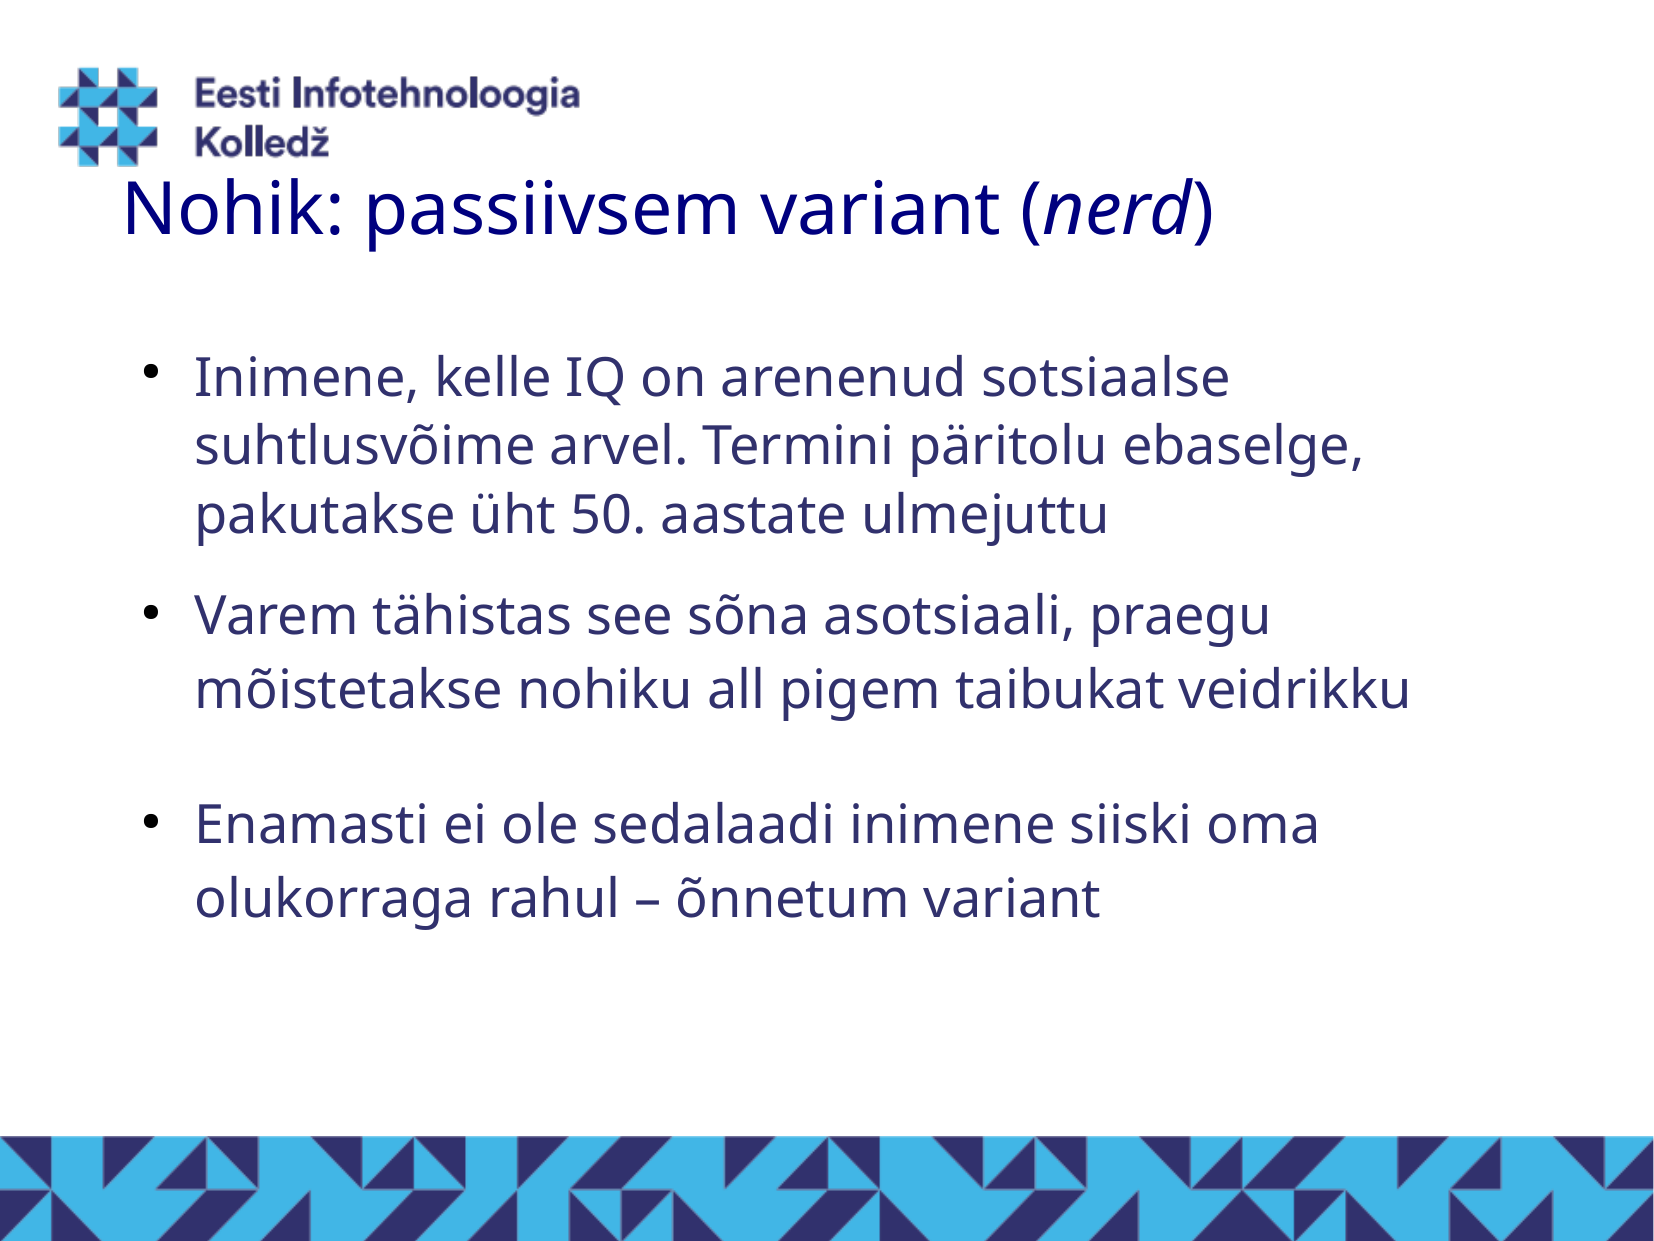

# Nohik: passiivsem variant (nerd)
Inimene, kelle IQ on arenenud sotsiaalse suhtlusvõime arvel. Termini päritolu ebaselge, pakutakse üht 50. aastate ulmejuttu
Varem tähistas see sõna asotsiaali, praegu mõistetakse nohiku all pigem taibukat veidrikku
Enamasti ei ole sedalaadi inimene siiski oma olukorraga rahul – õnnetum variant